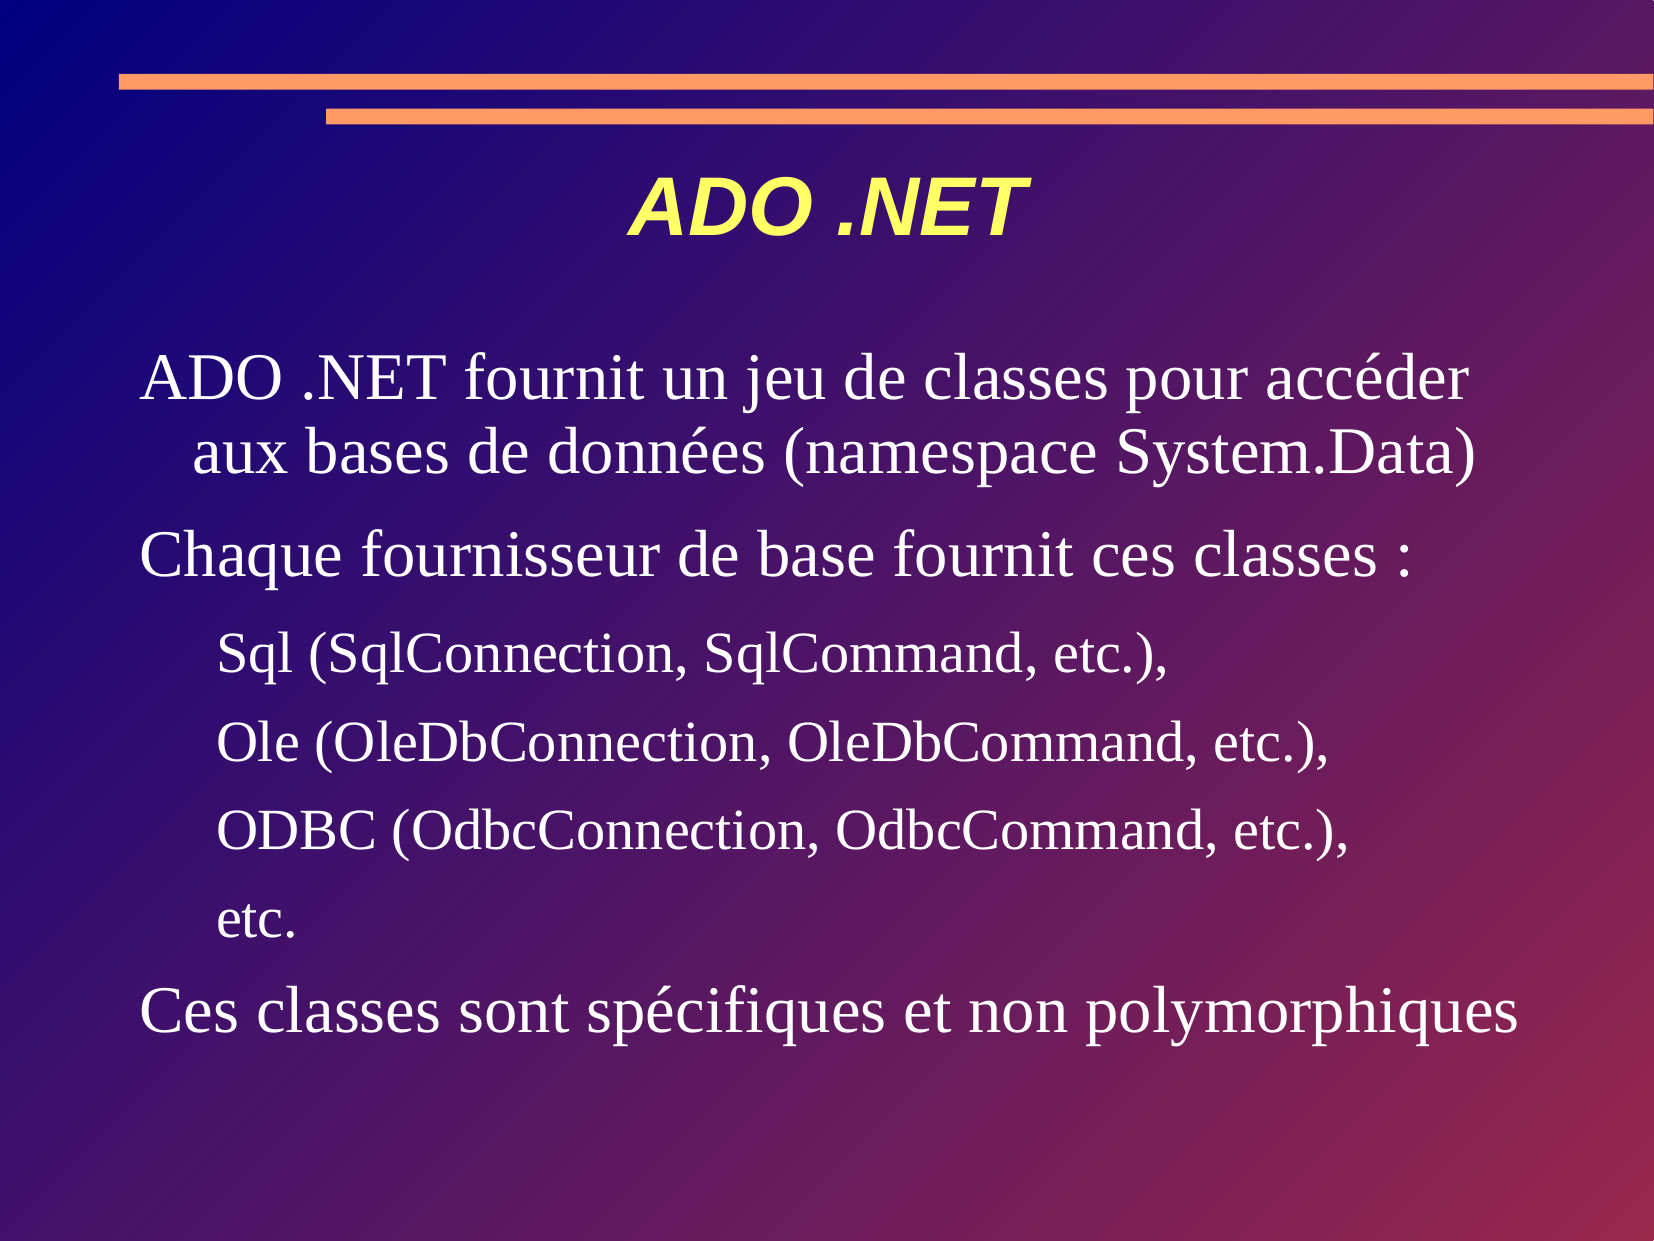

# ADO .NET
ADO .NET fournit un jeu de classes pour accéder
aux bases de données (namespace System.Data)
Chaque fournisseur de base fournit ces classes :
Sql (SqlConnection, SqlCommand, etc.),
Ole (OleDbConnection, OleDbCommand, etc.),
ODBC (OdbcConnection, OdbcCommand, etc.),
etc.
Ces classes sont spécifiques et non polymorphiques